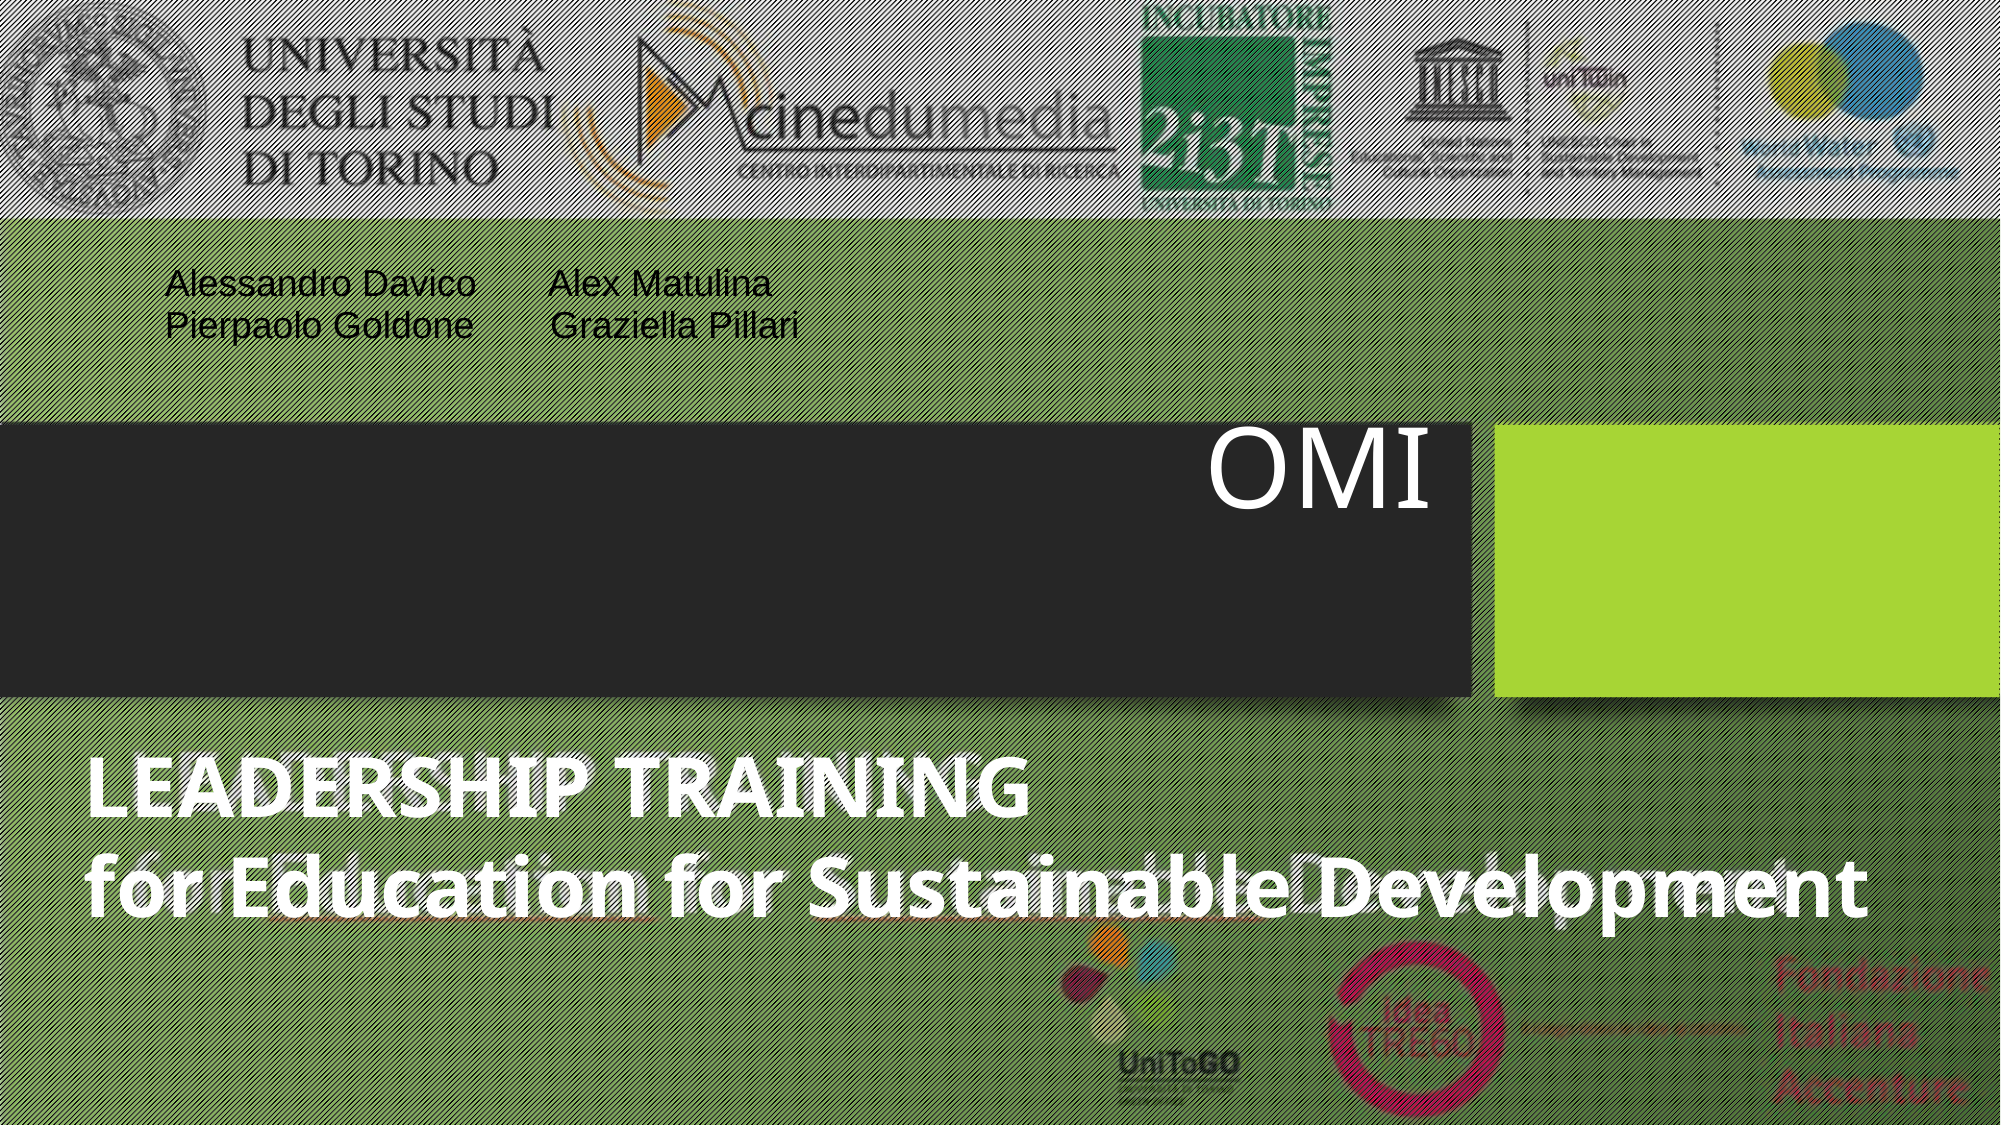

Alessandro Davico	 Alex Matulina
Pierpaolo Goldone 	 Graziella Pillari
# OMI
LEADERSHIP TRAINING
for Education for Sustainable Development